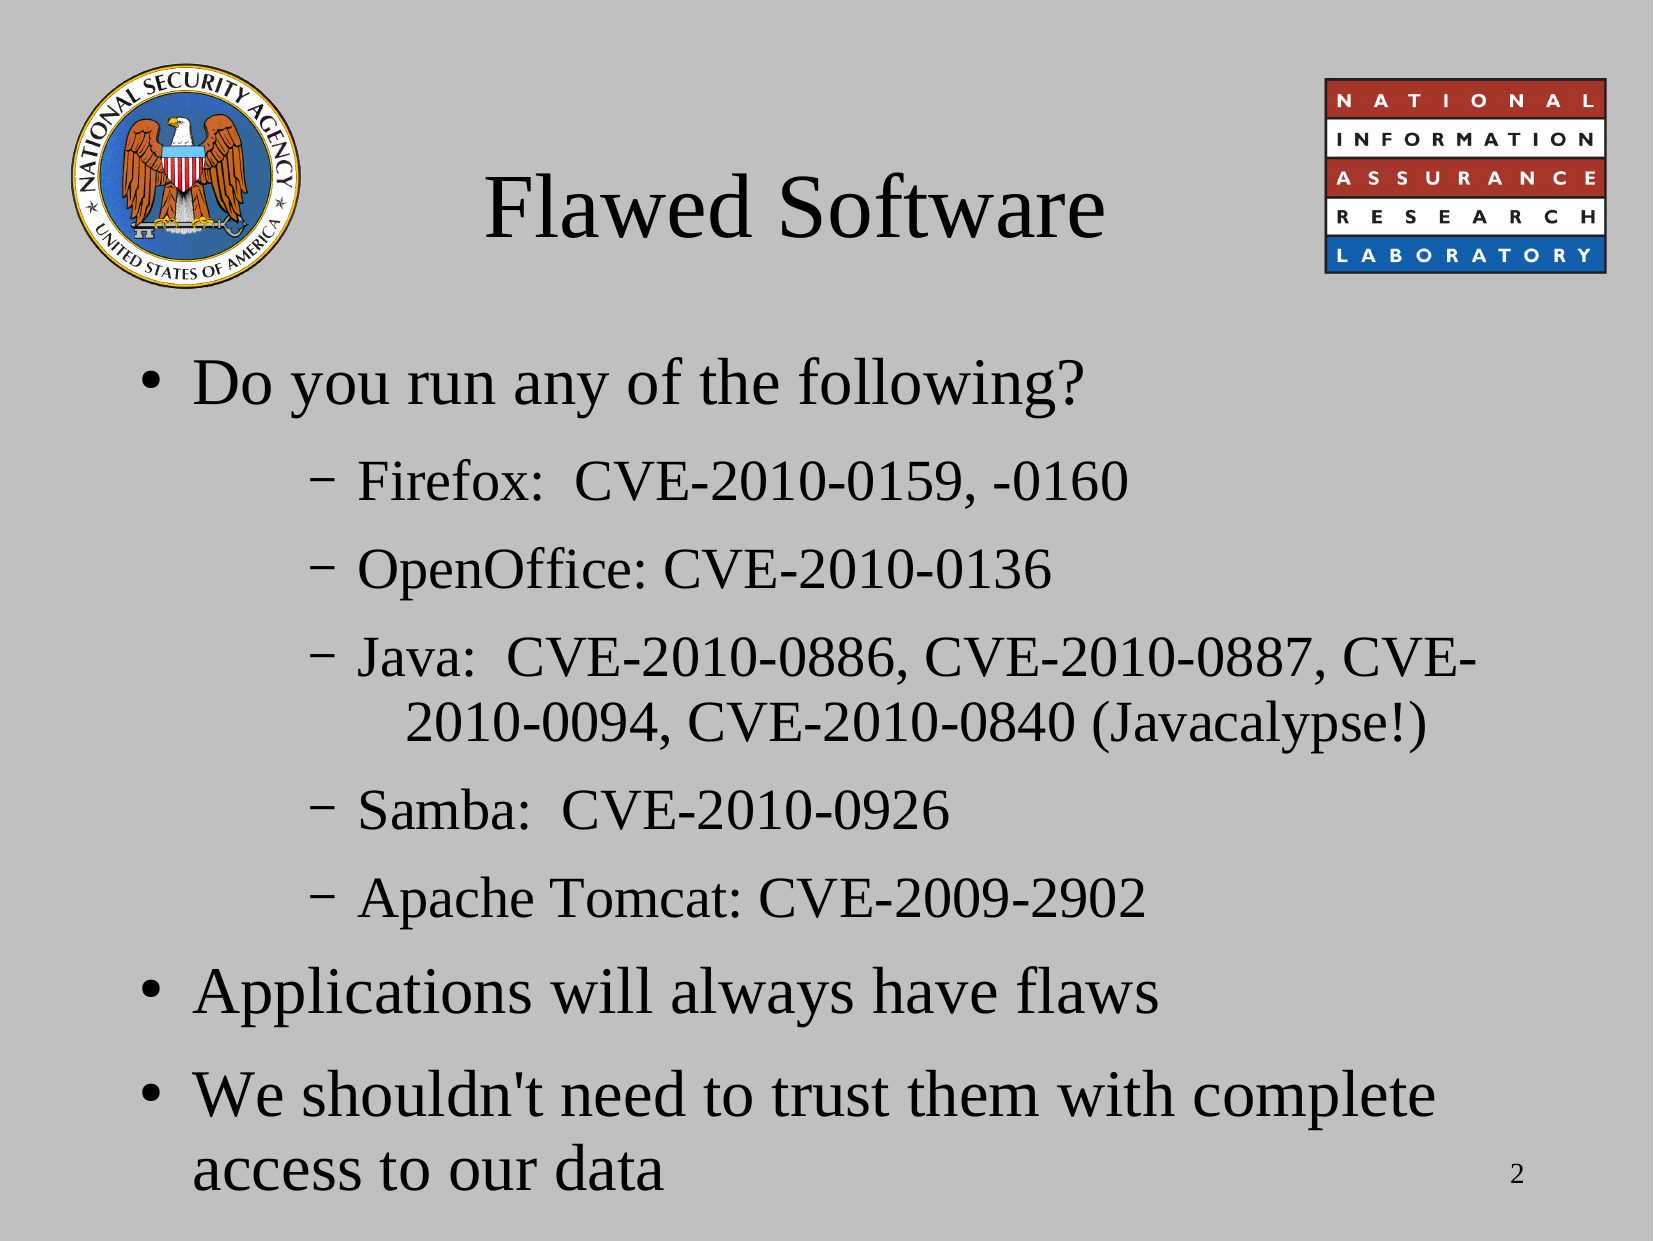

# Flawed Software
Do you run any of the following?
Firefox: CVE-2010-0159, -0160
OpenOffice: CVE-2010-0136
Java: CVE-2010-0886, CVE-2010-0887, CVE-2010-0094, CVE-2010-0840 (Javacalypse!)
Samba: CVE-2010-0926
Apache Tomcat: CVE-2009-2902
Applications will always have flaws
We shouldn't need to trust them with complete access to our data